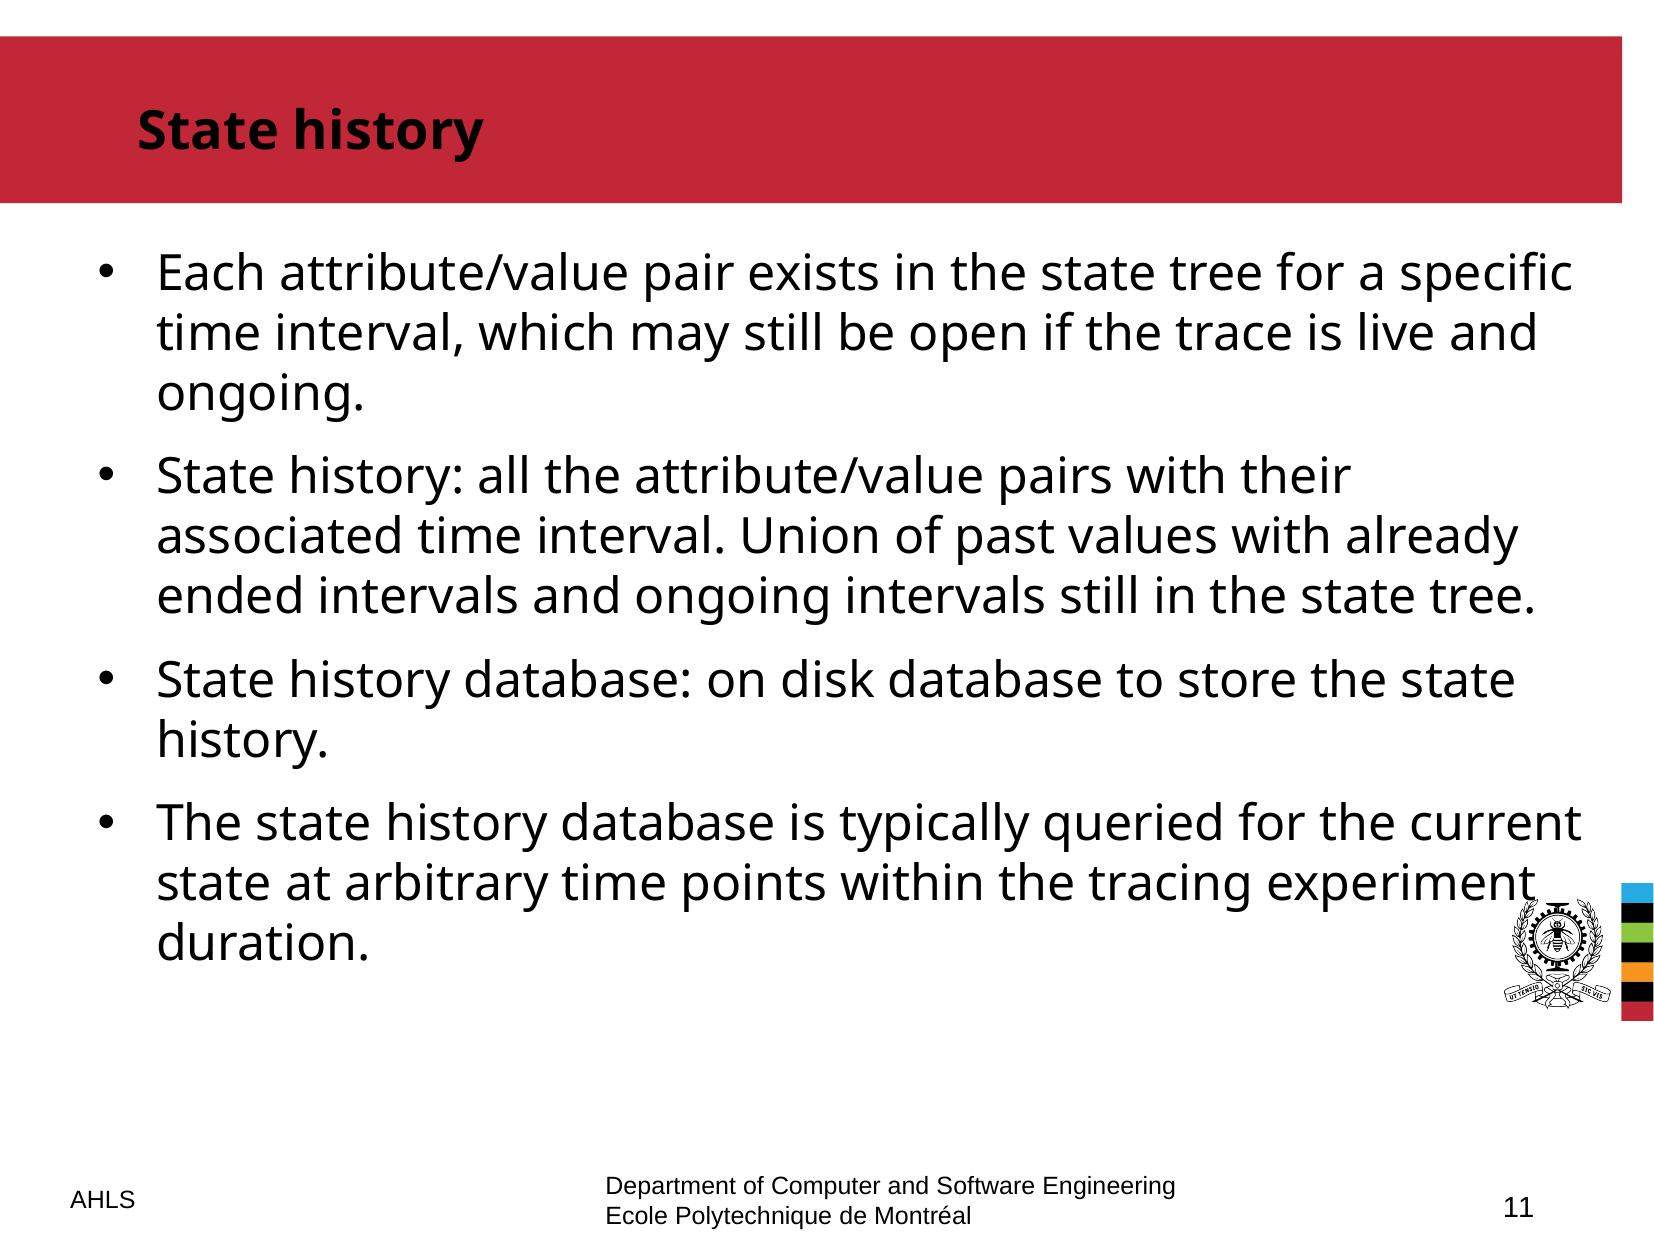

# State history
Each attribute/value pair exists in the state tree for a specific time interval, which may still be open if the trace is live and ongoing.
State history: all the attribute/value pairs with their associated time interval. Union of past values with already ended intervals and ongoing intervals still in the state tree.
State history database: on disk database to store the state history.
The state history database is typically queried for the current state at arbitrary time points within the tracing experiment duration.